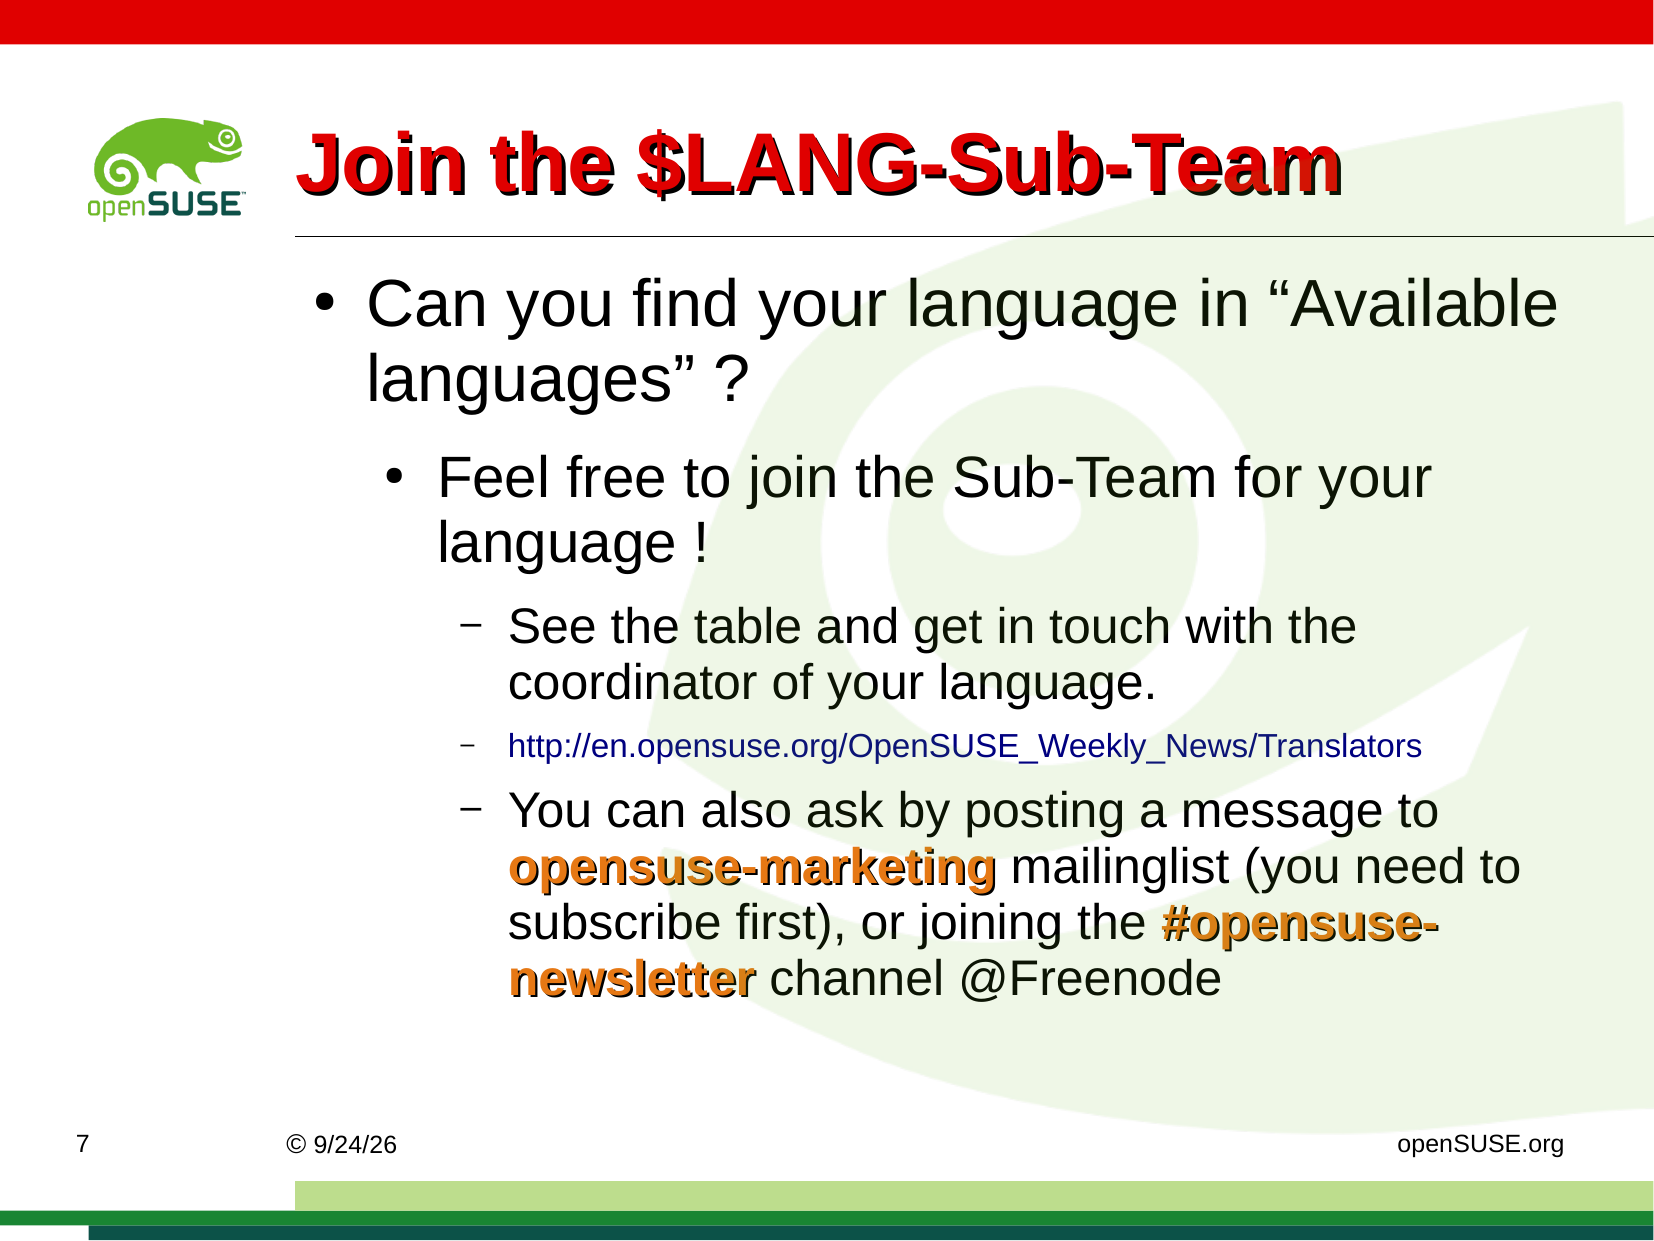

# Join the $LANG-Sub-Team
Can you find your language in “Available languages” ?
Feel free to join the Sub-Team for your language !
See the table and get in touch with the coordinator of your language.
http://en.opensuse.org/OpenSUSE_Weekly_News/Translators
You can also ask by posting a message to opensuse-marketing mailinglist (you need to subscribe first), or joining the #opensuse-newsletter channel @Freenode
openSUSE.org